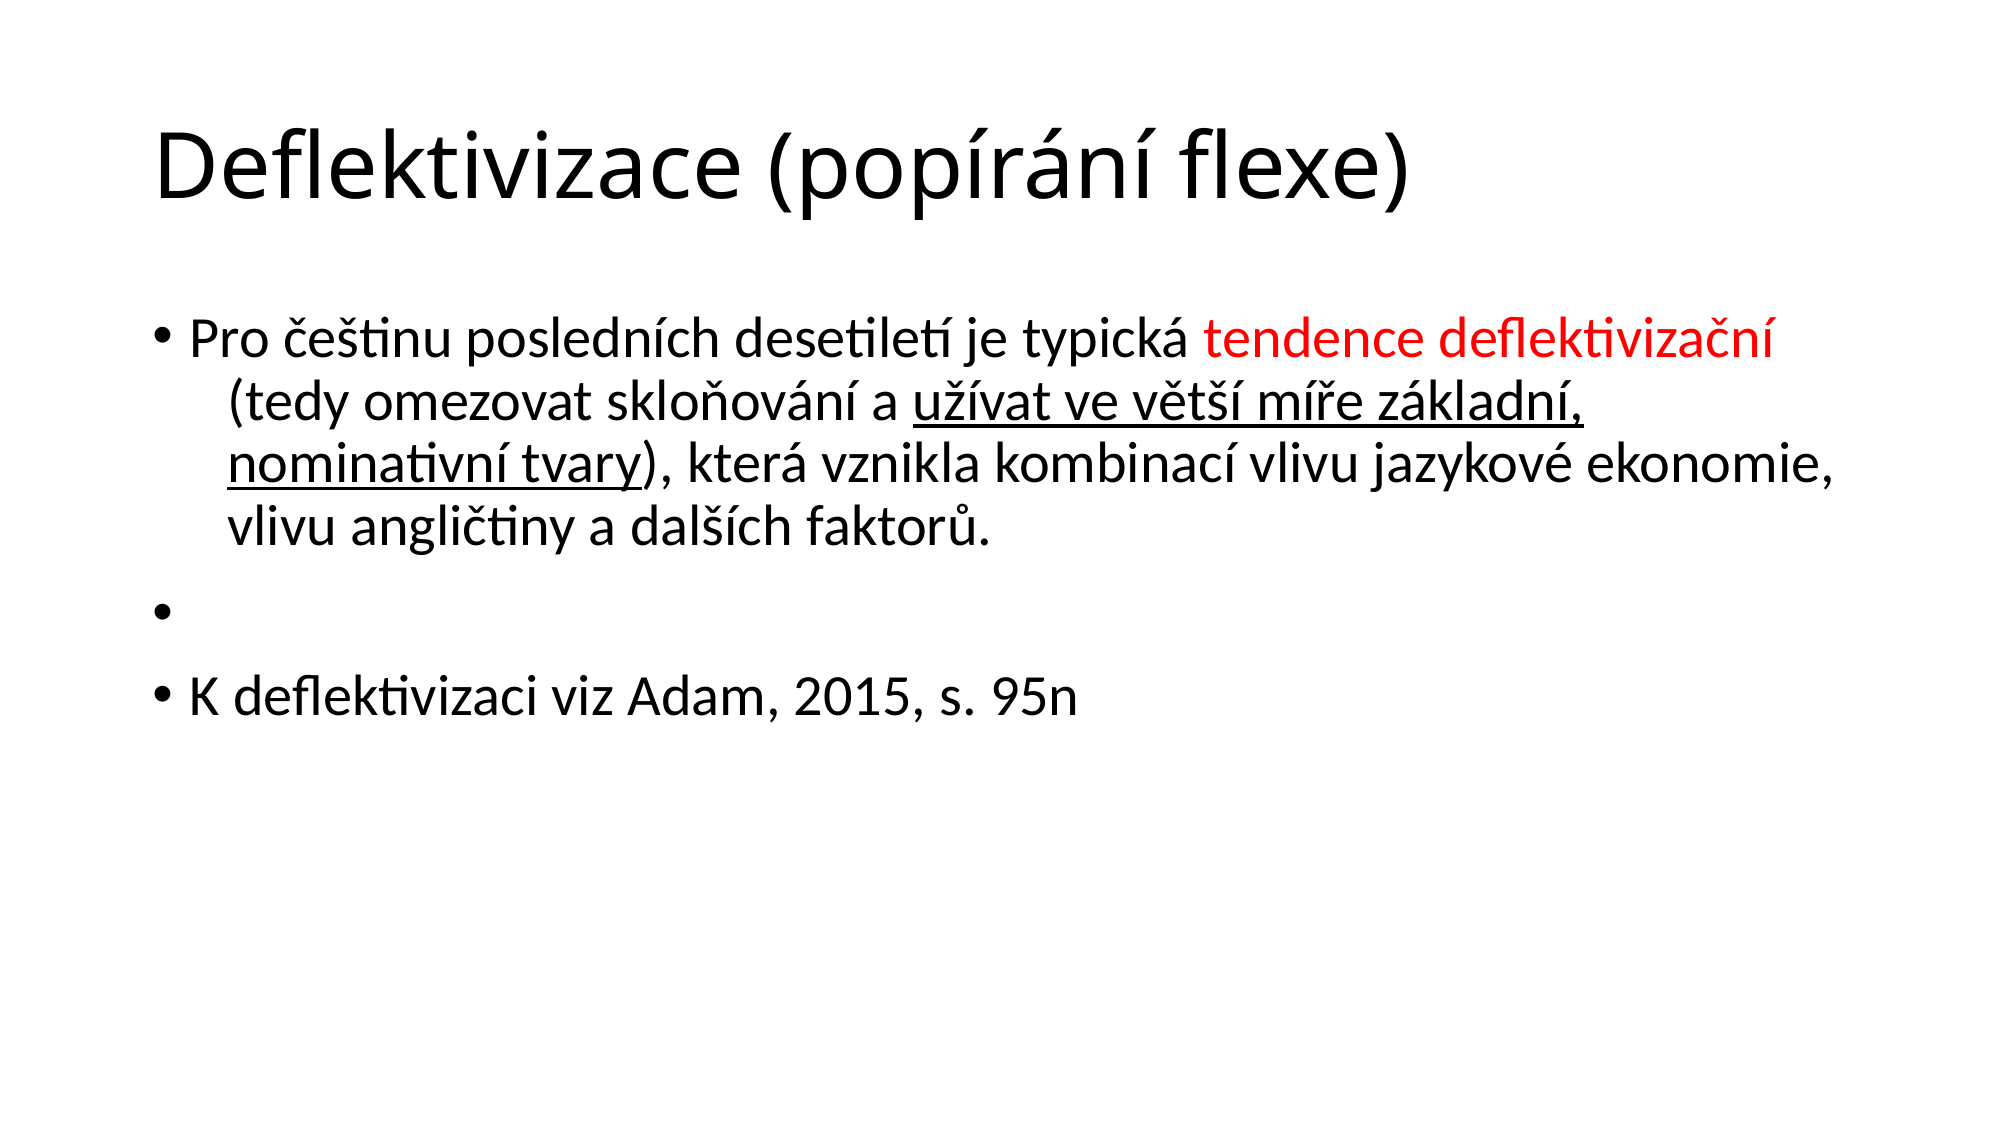

# Deflektivizace (popírání flexe)
Pro češtinu posledních desetiletí je typická tendence deflektivizační (tedy omezovat skloňování a užívat ve větší míře základní, nominativní tvary), která vznikla kombinací vlivu jazykové ekonomie, vlivu angličtiny a dalších faktorů.
K deflektivizaci viz Adam, 2015, s. 95n